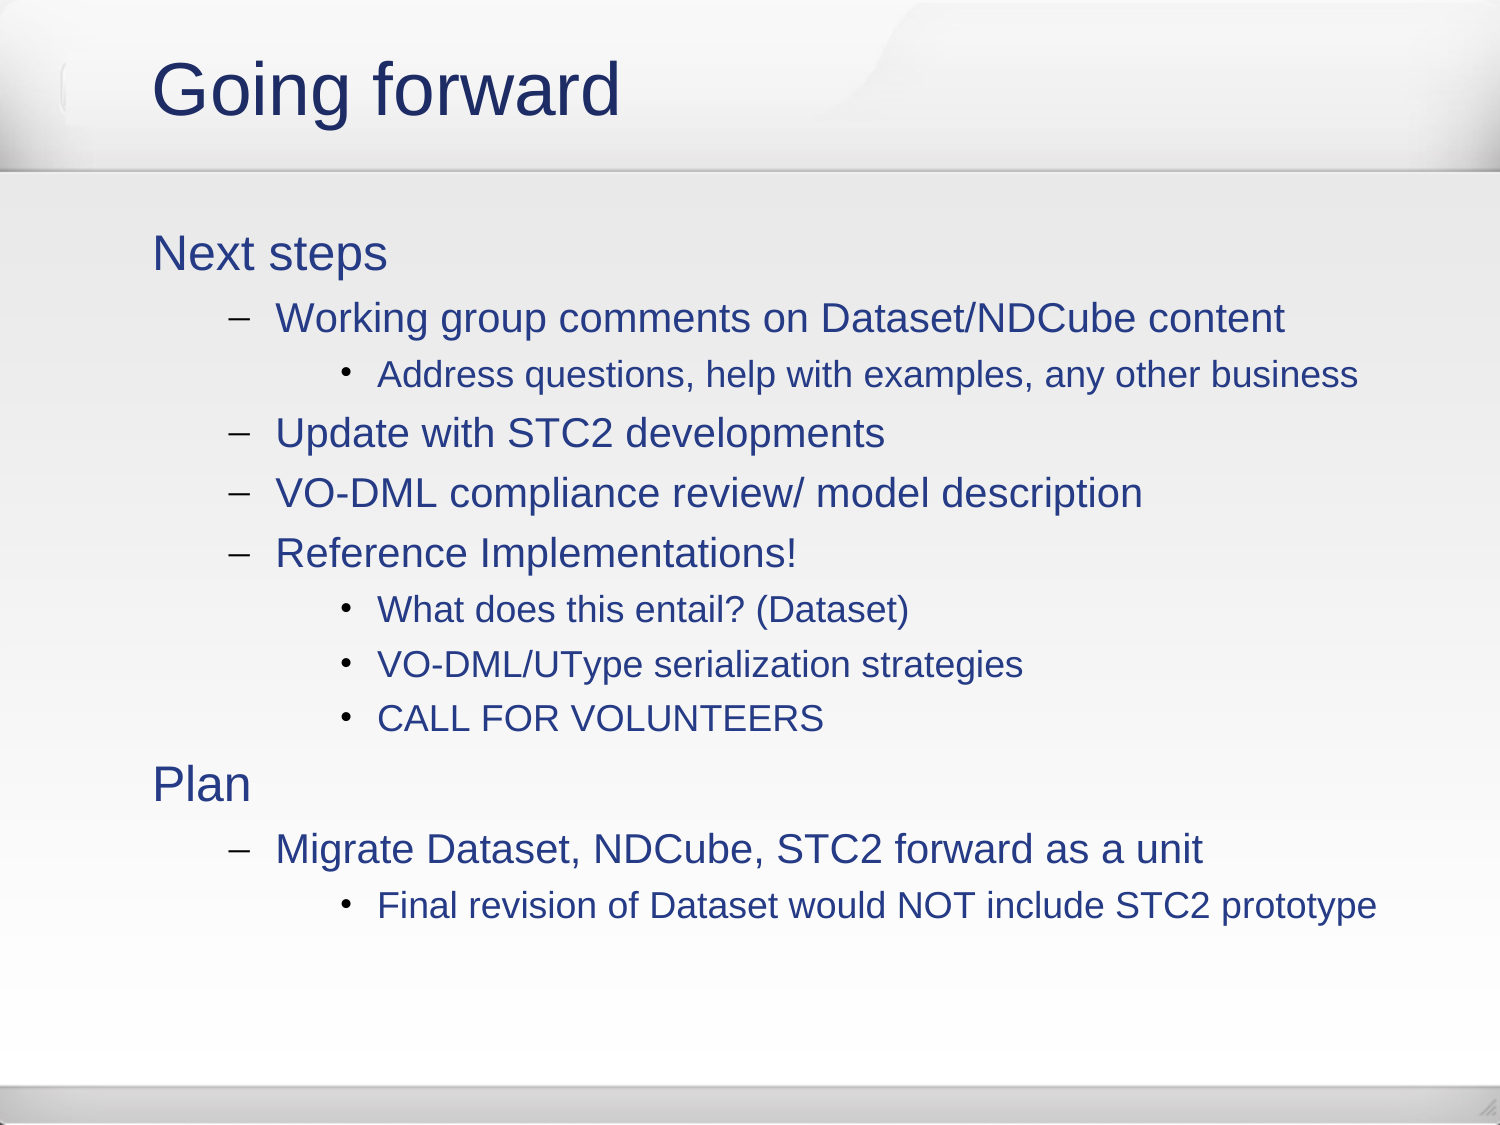

# Going forward
Next steps
Working group comments on Dataset/NDCube content
Address questions, help with examples, any other business
Update with STC2 developments
VO-DML compliance review/ model description
Reference Implementations!
What does this entail? (Dataset)
VO-DML/UType serialization strategies
CALL FOR VOLUNTEERS
Plan
Migrate Dataset, NDCube, STC2 forward as a unit
Final revision of Dataset would NOT include STC2 prototype